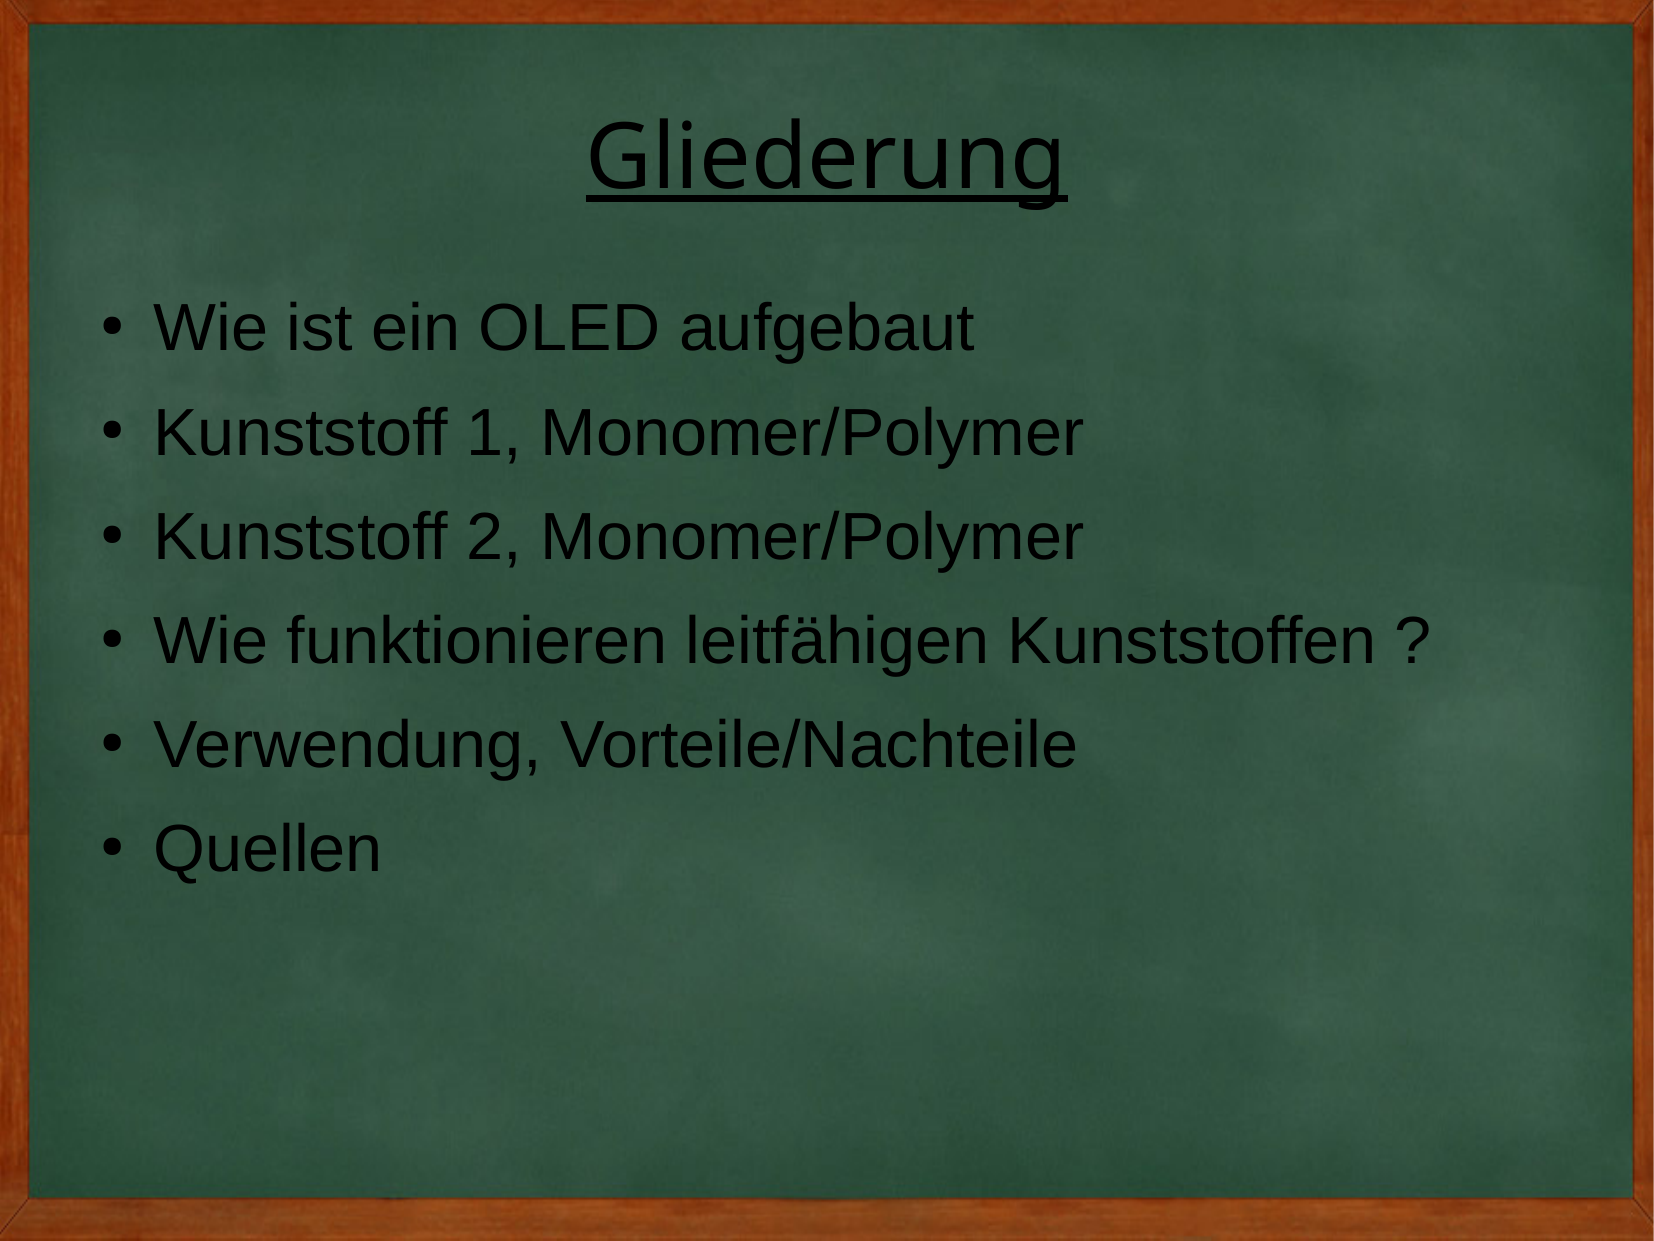

# Gliederung
Wie ist ein OLED aufgebaut
Kunststoff 1, Monomer/Polymer
Kunststoff 2, Monomer/Polymer
Wie funktionieren leitfähigen Kunststoffen ?
Verwendung, Vorteile/Nachteile
Quellen